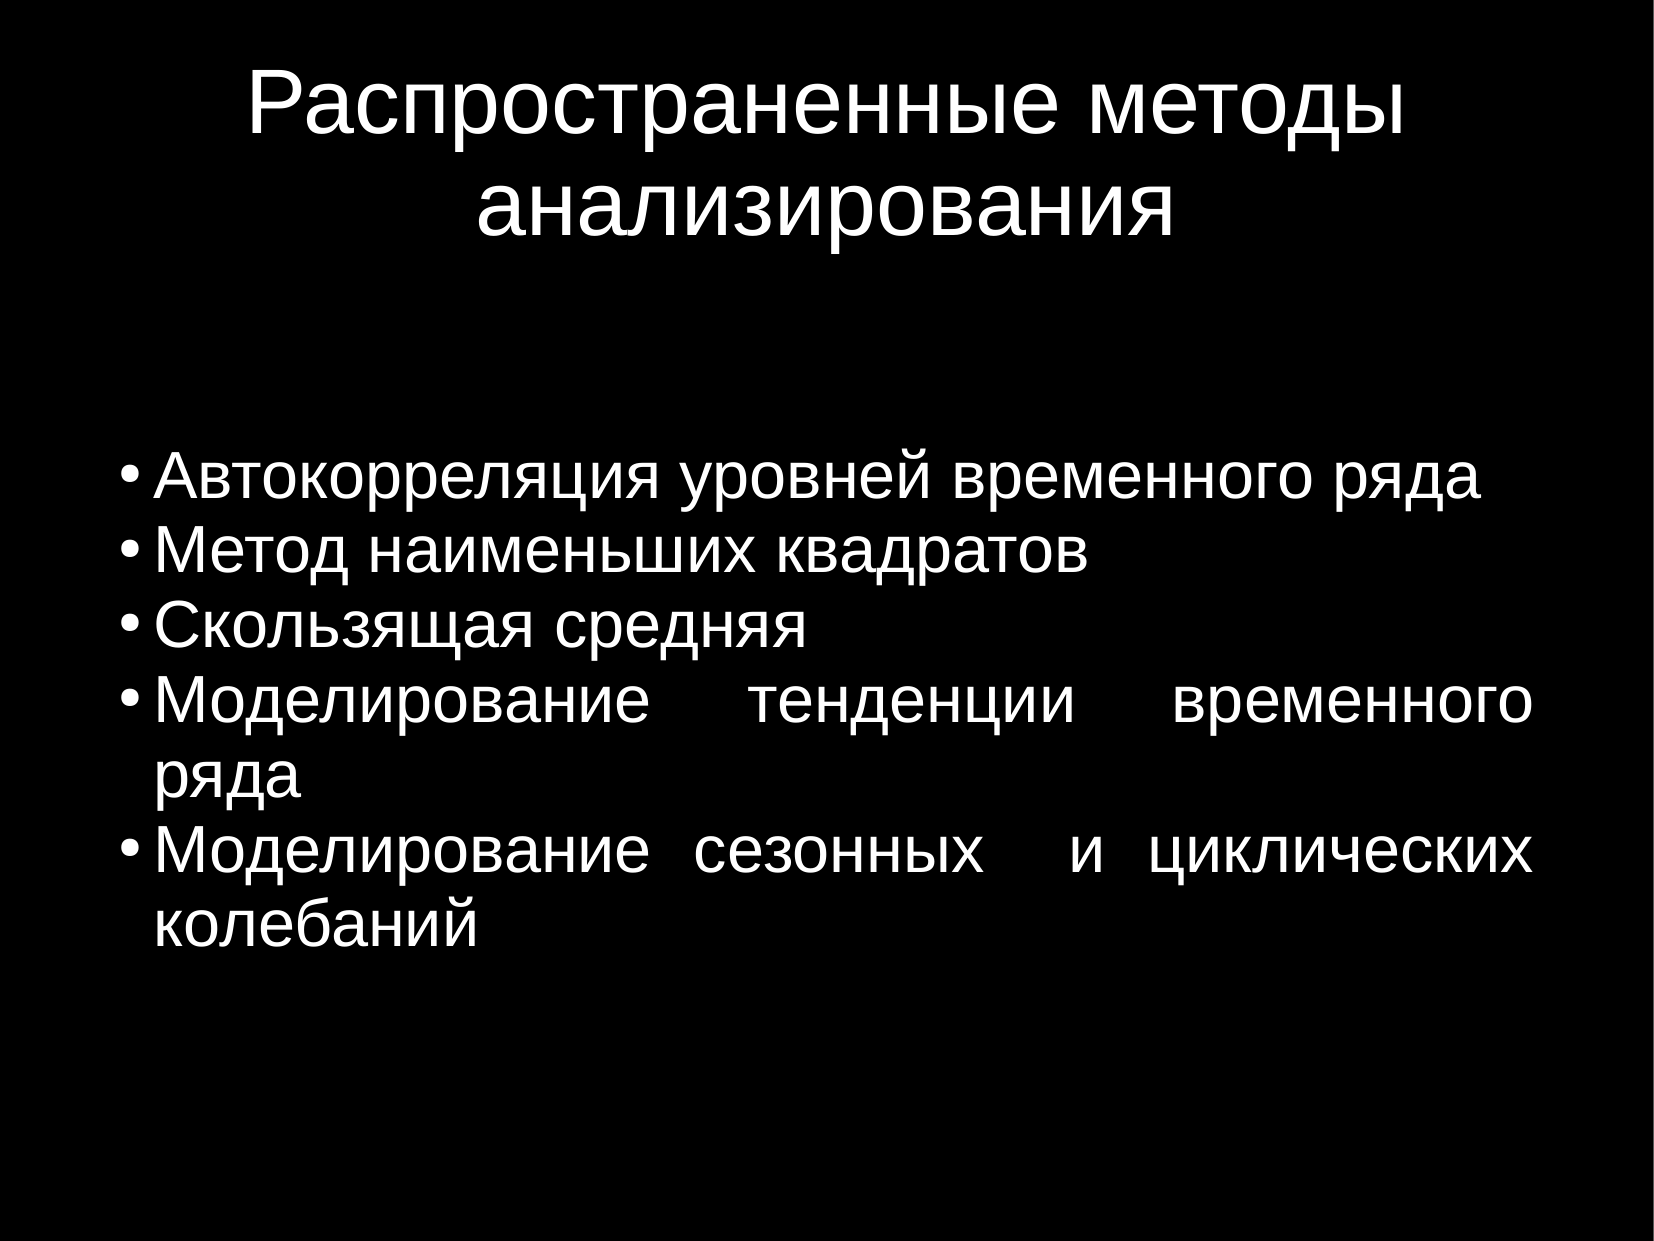

# Распространенные методы анализирования
Автокорреляция уровней временного ряда
Метод наименьших квадратов
Скользящая средняя
Моделирование тенденции временного ряда
Моделирование сезонных и циклических колебаний